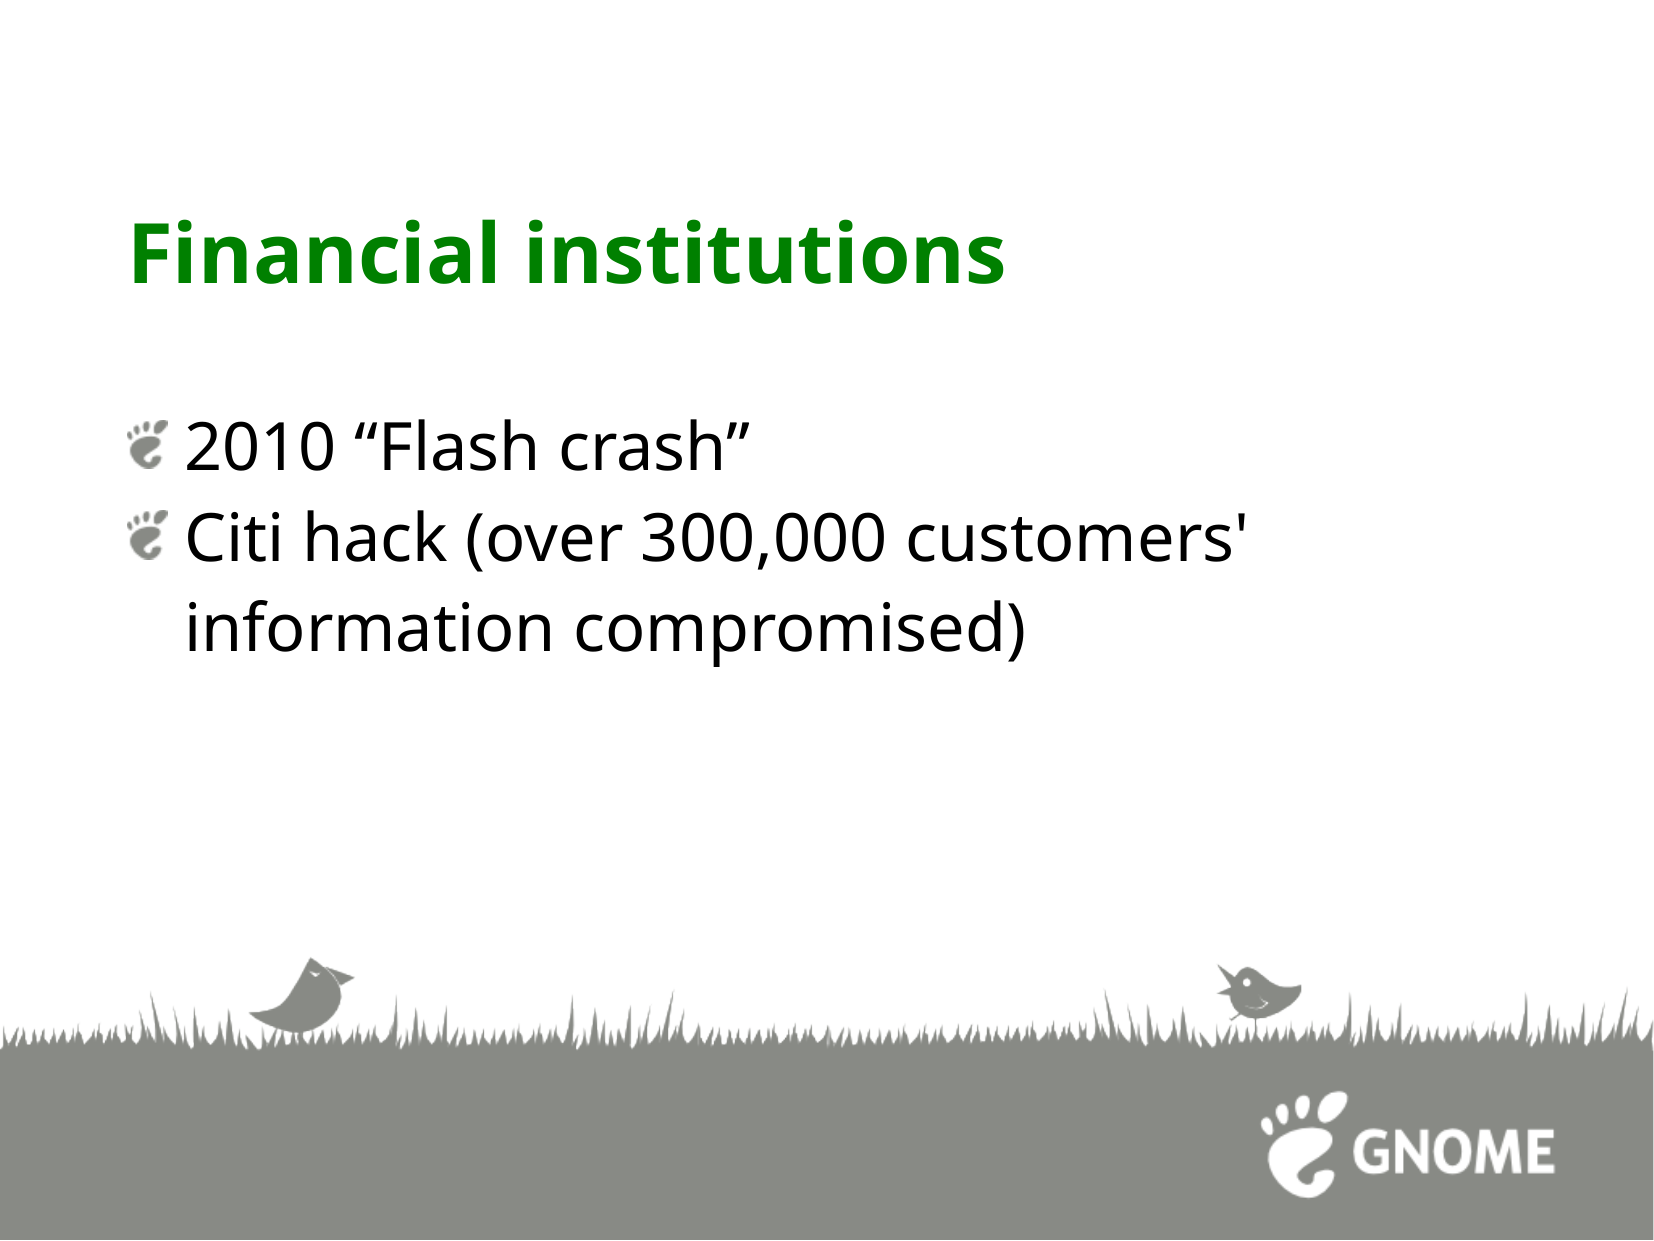

Financial institutions
 2010 “Flash crash”
 Citi hack (over 300,000 customers'
 information compromised)